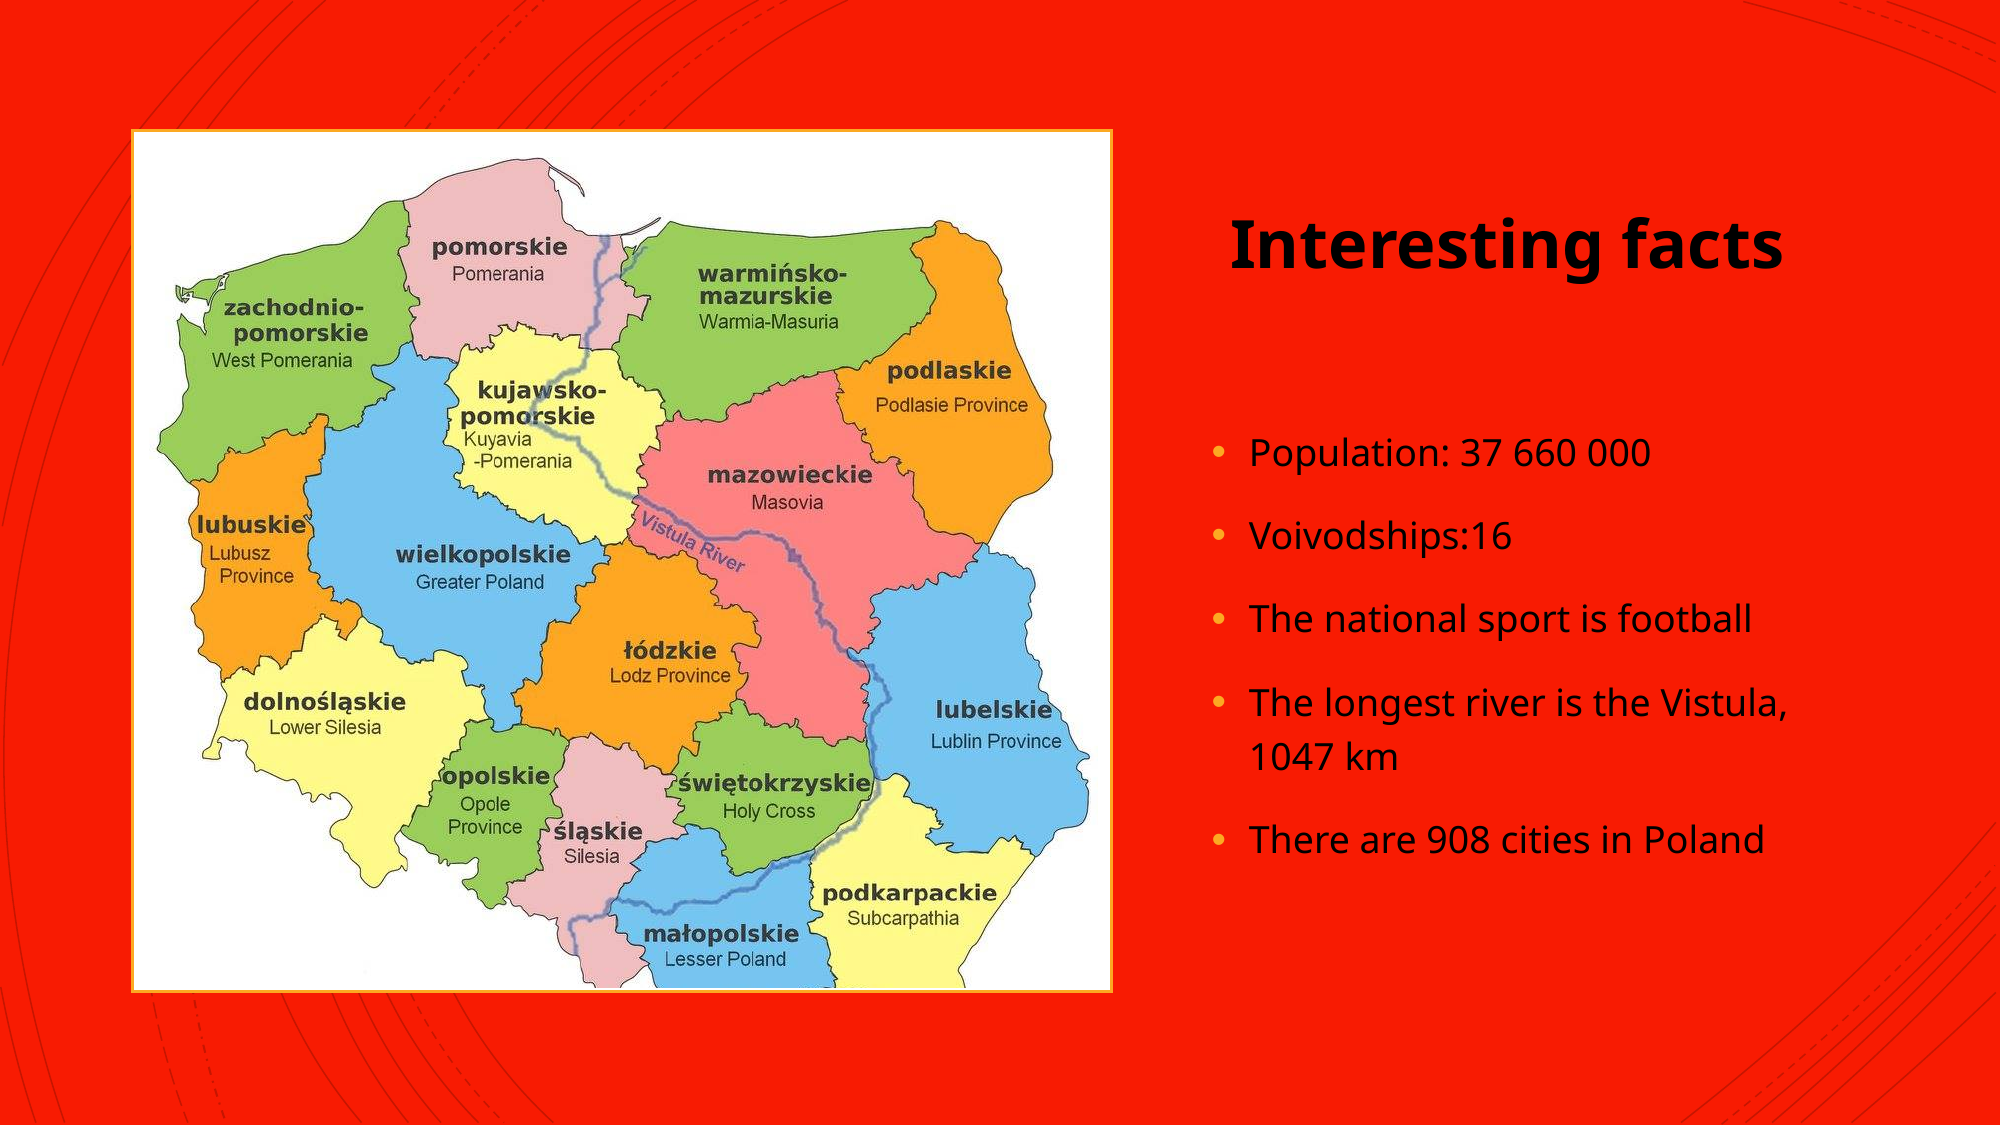

# Interesting facts
Population: 37 660 000
Voivodships:16
The national sport is football
The longest river is the Vistula, 1047 km
There are 908 cities in Poland